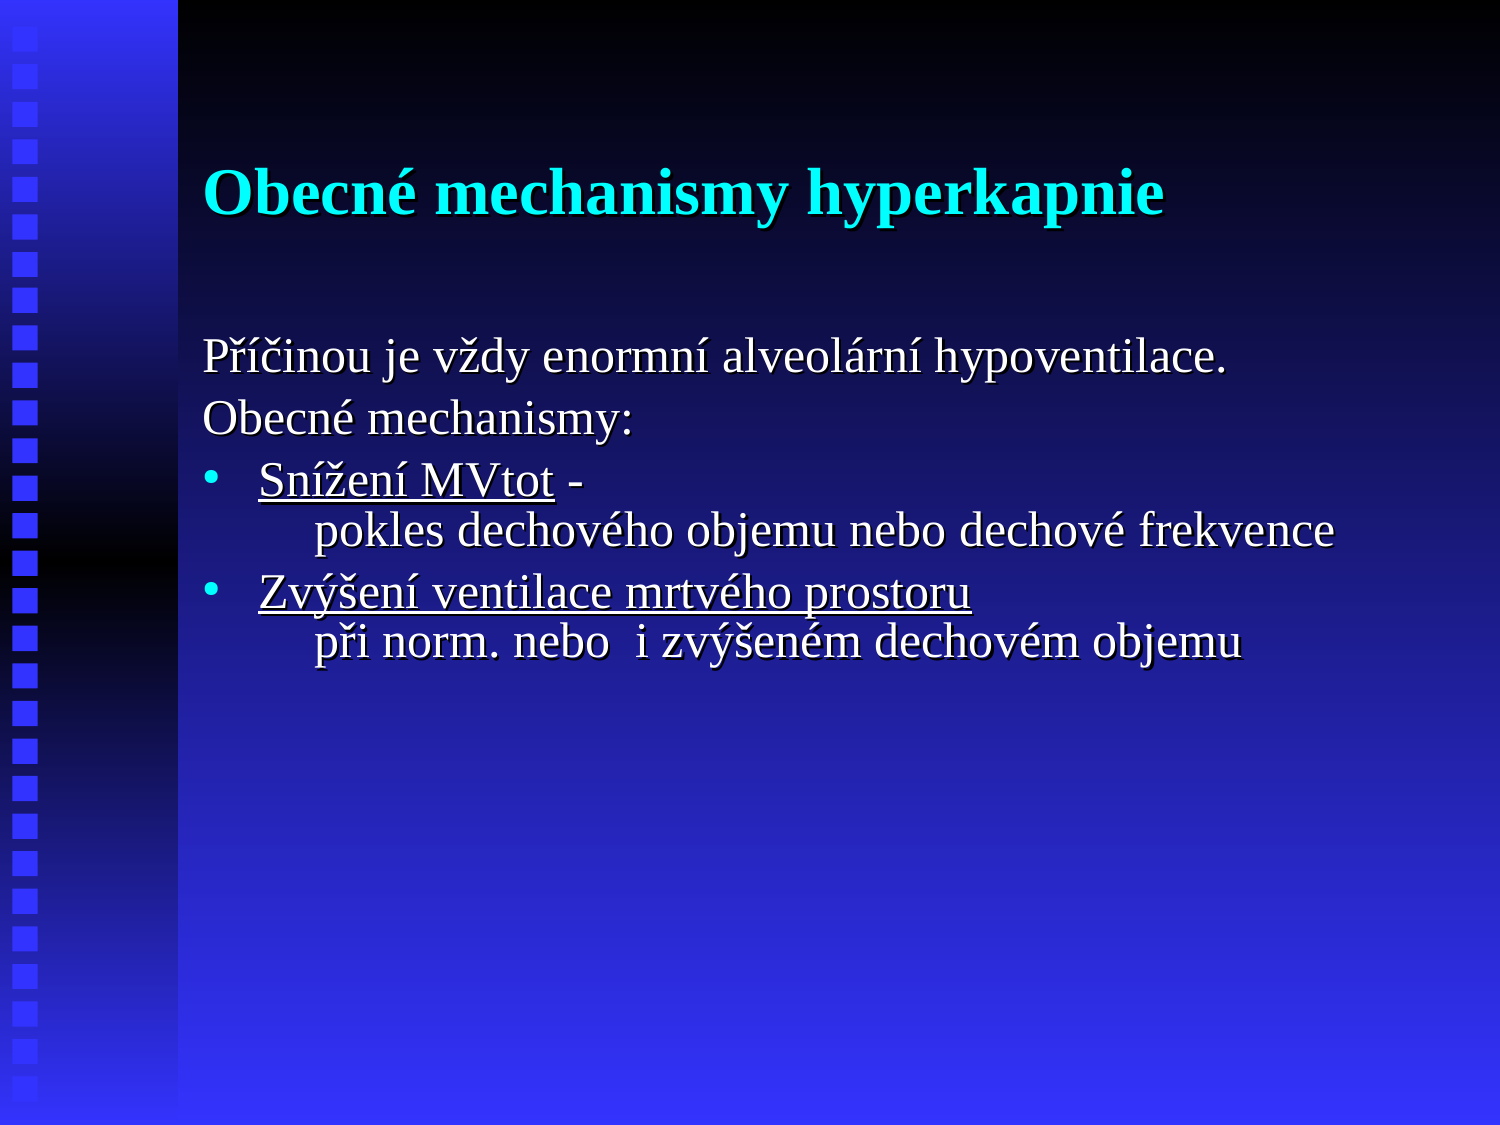

# Obecné mechanismy hyperkapnie
Příčinou je vždy enormní alveolární hypoventilace.
Obecné mechanismy:
Snížení MVtot -
pokles dechového objemu nebo dechové frekvence
Zvýšení ventilace mrtvého prostoru
při norm. nebo i zvýšeném dechovém objemu